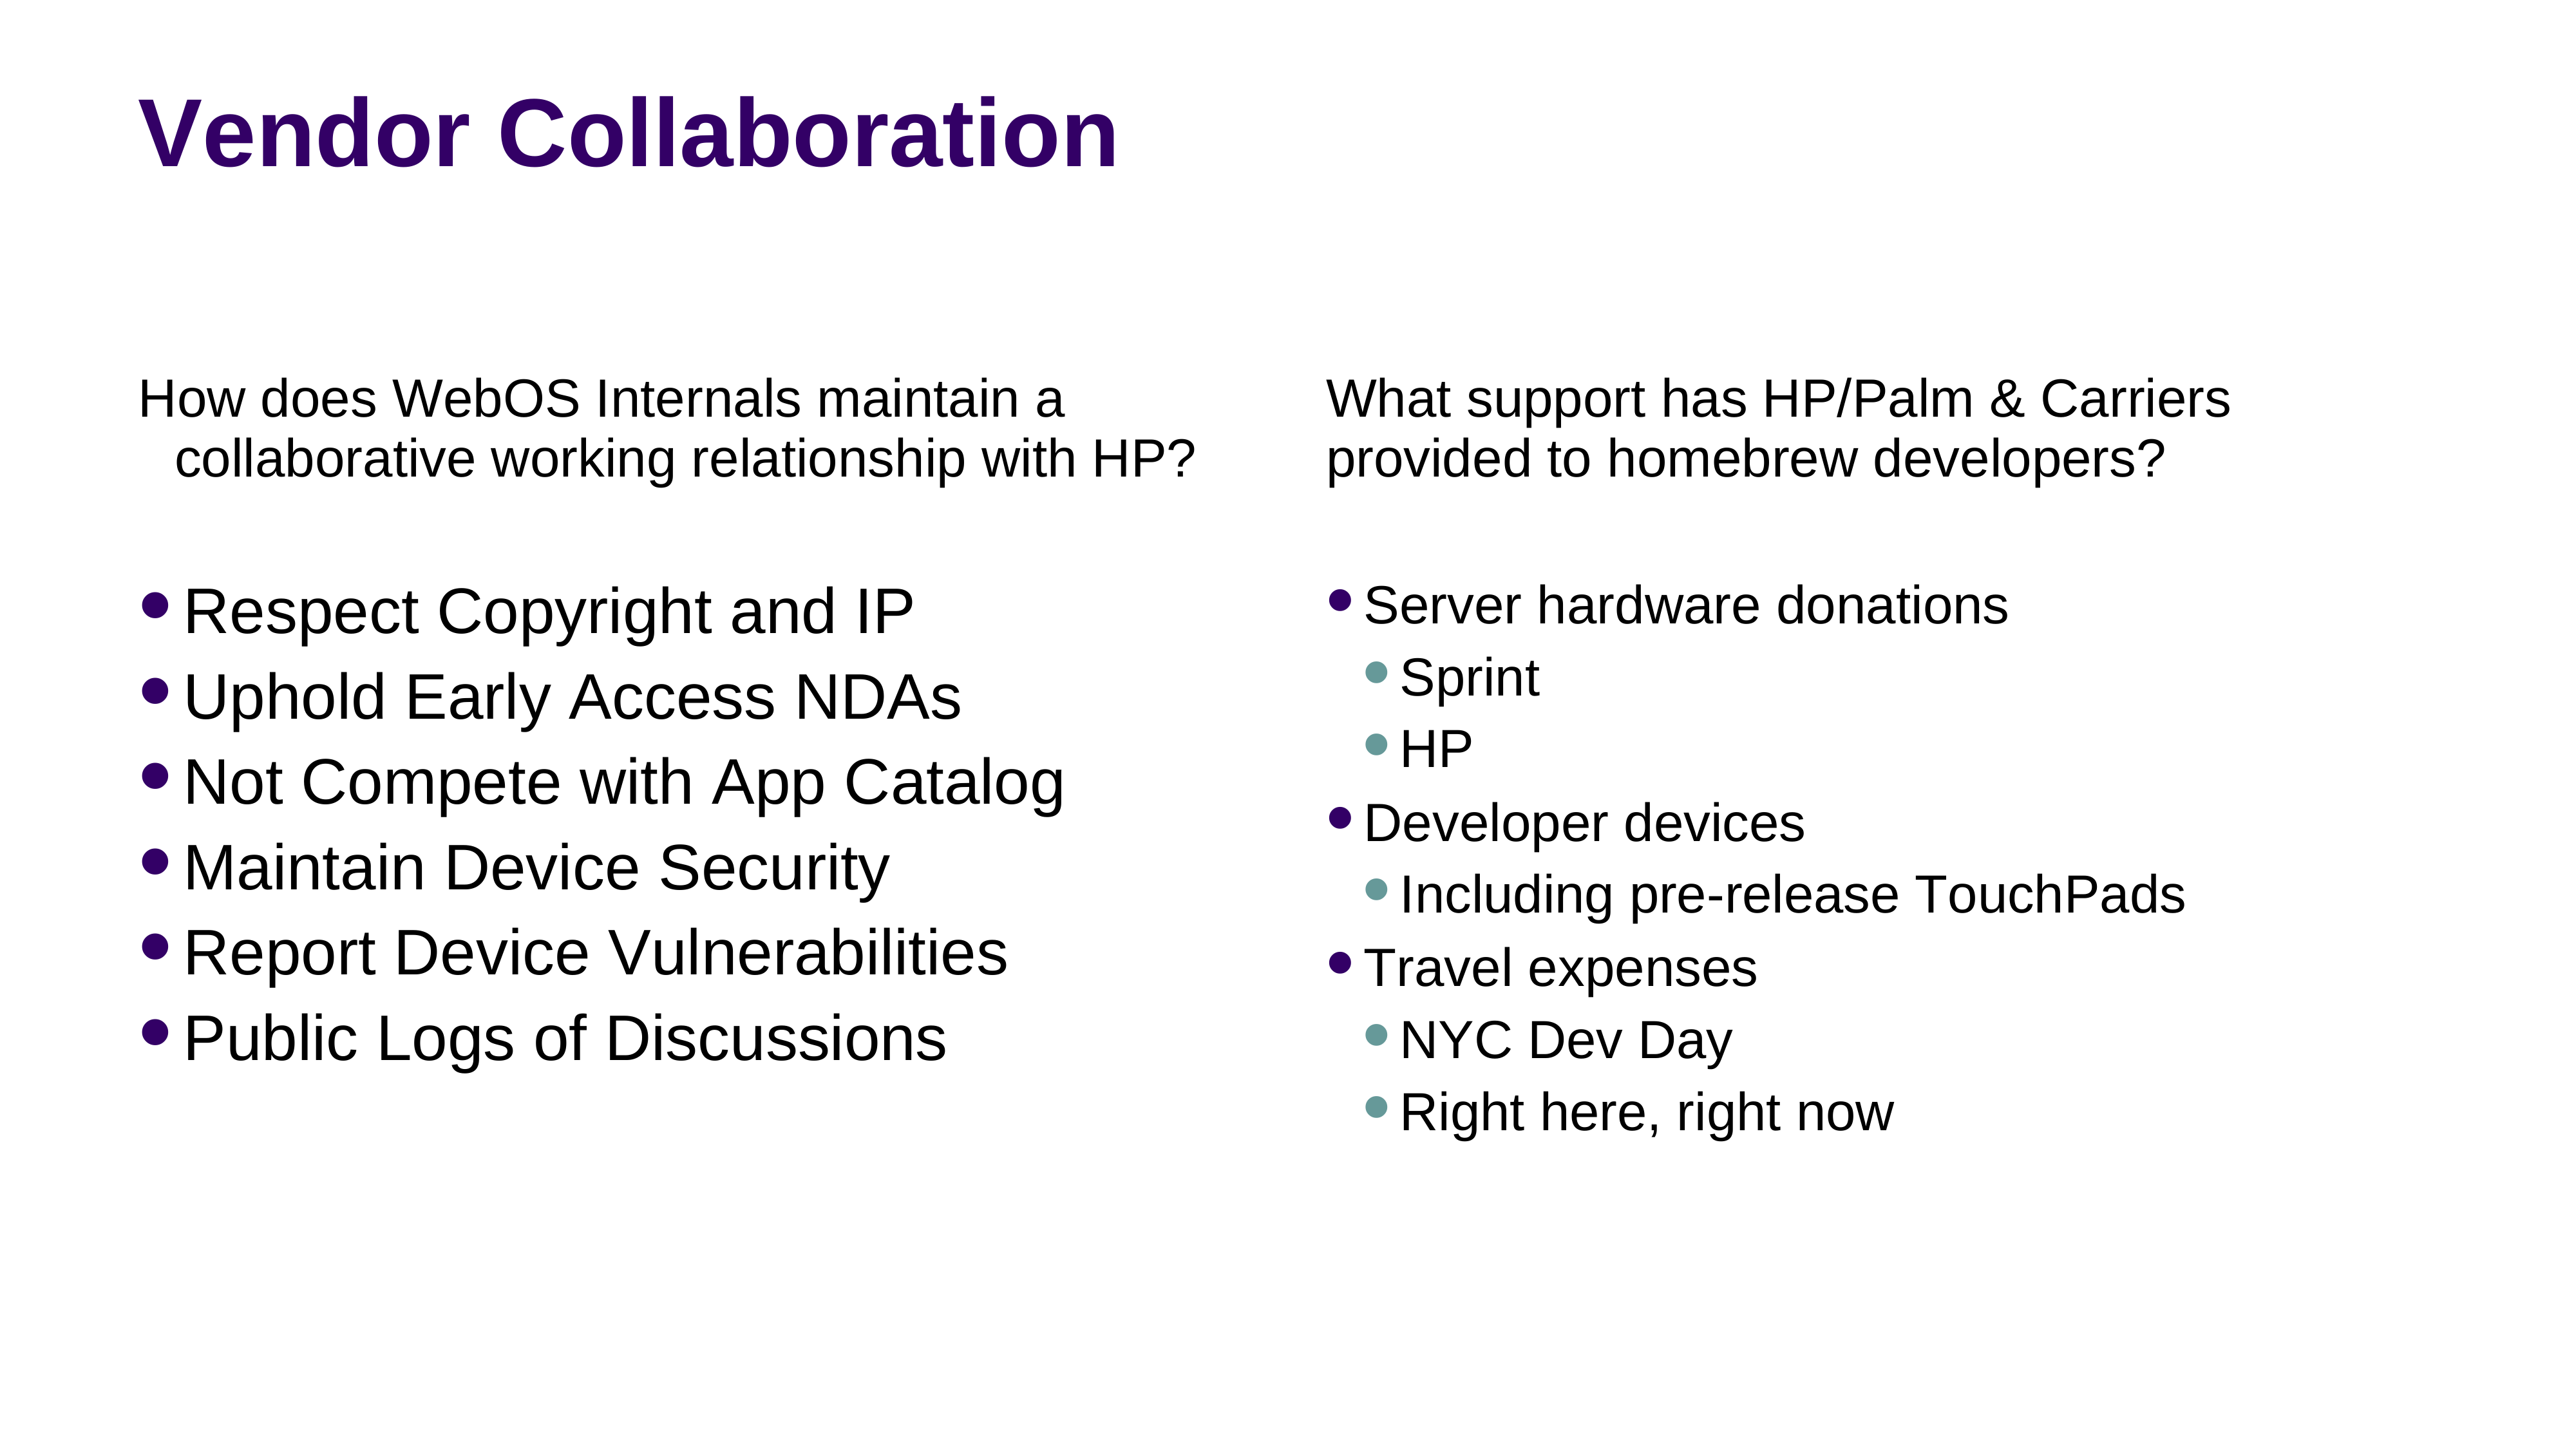

# Vendor Collaboration
How does WebOS Internals maintain a collaborative working relationship with HP?
Respect Copyright and IP
Uphold Early Access NDAs
Not Compete with App Catalog
Maintain Device Security
Report Device Vulnerabilities
Public Logs of Discussions
What support has HP/Palm & Carriers provided to homebrew developers?
Server hardware donations
Sprint
HP
Developer devices
Including pre-release TouchPads
Travel expenses
NYC Dev Day
Right here, right now